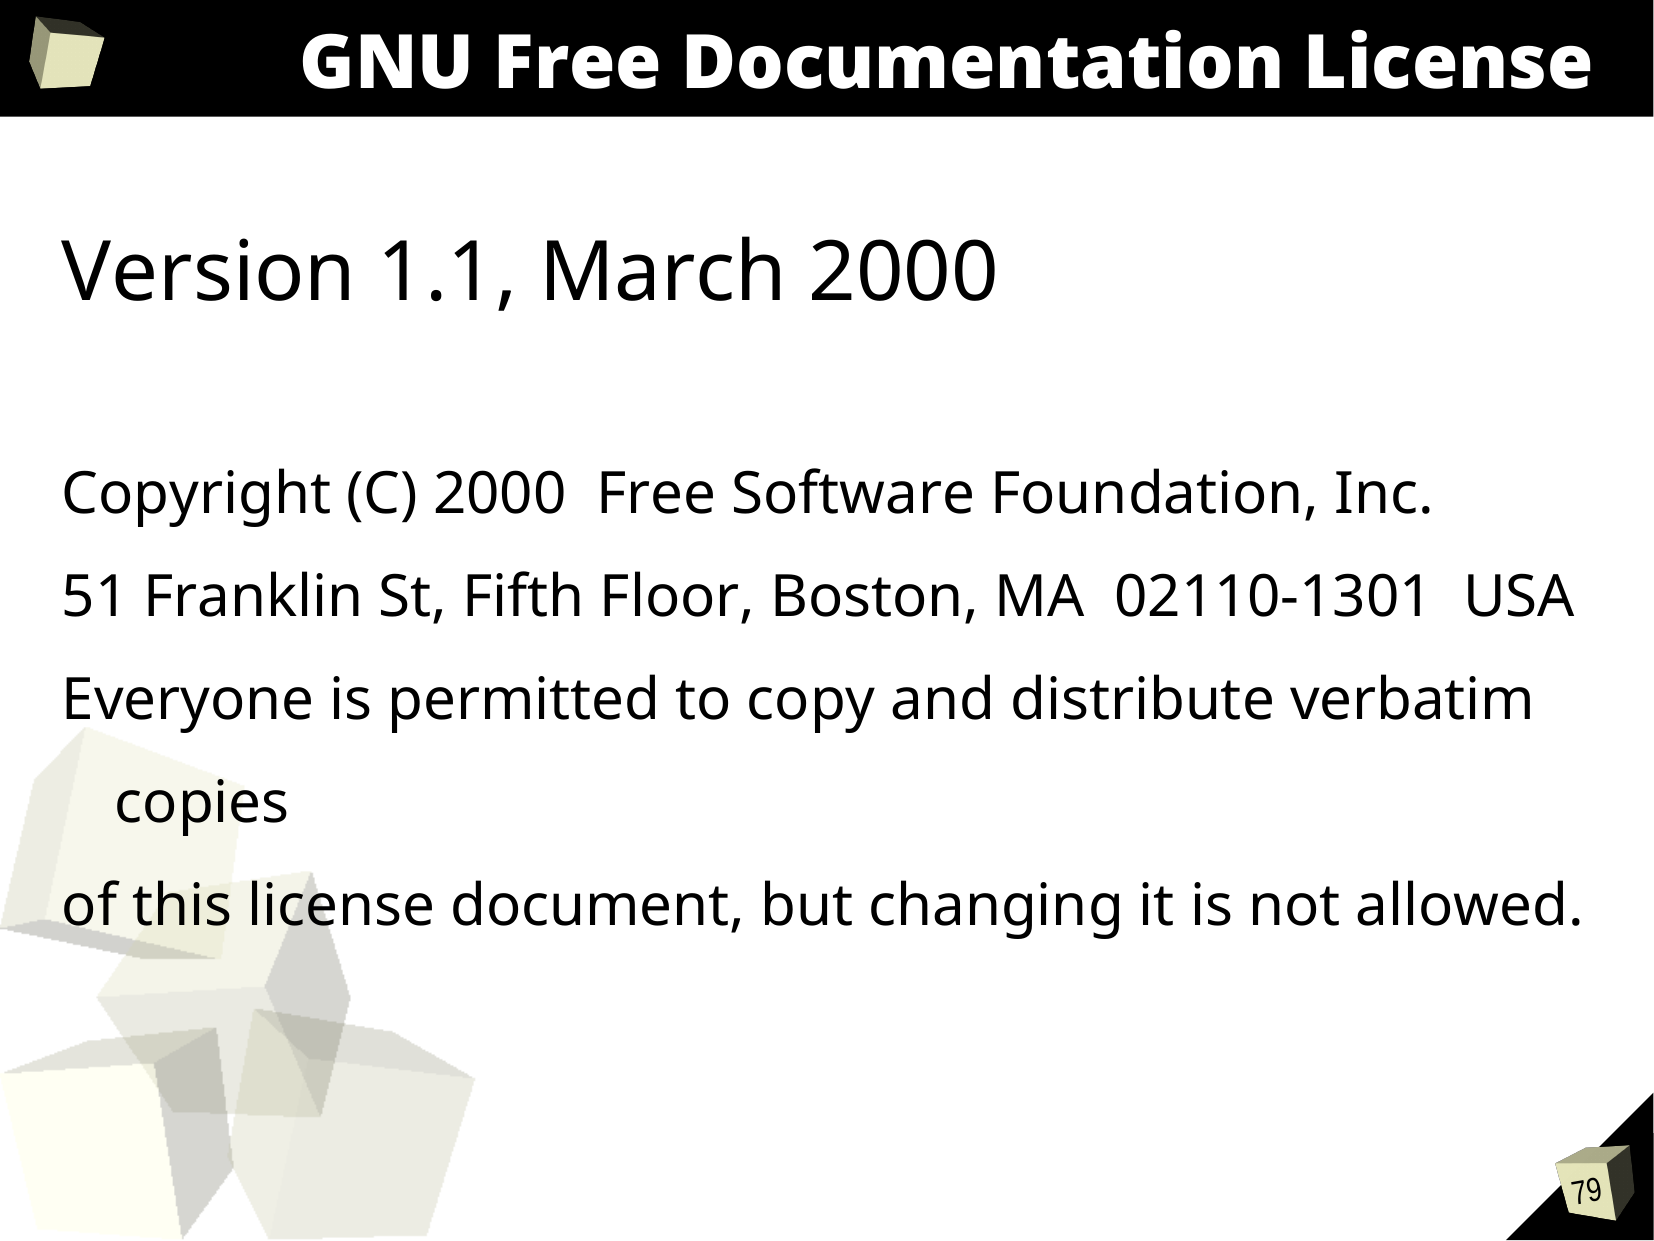

# GNU Free Documentation License
Version 1.1, March 2000
Copyright (C) 2000 Free Software Foundation, Inc.
51 Franklin St, Fifth Floor, Boston, MA 02110-1301 USA
Everyone is permitted to copy and distribute verbatim copies
of this license document, but changing it is not allowed.